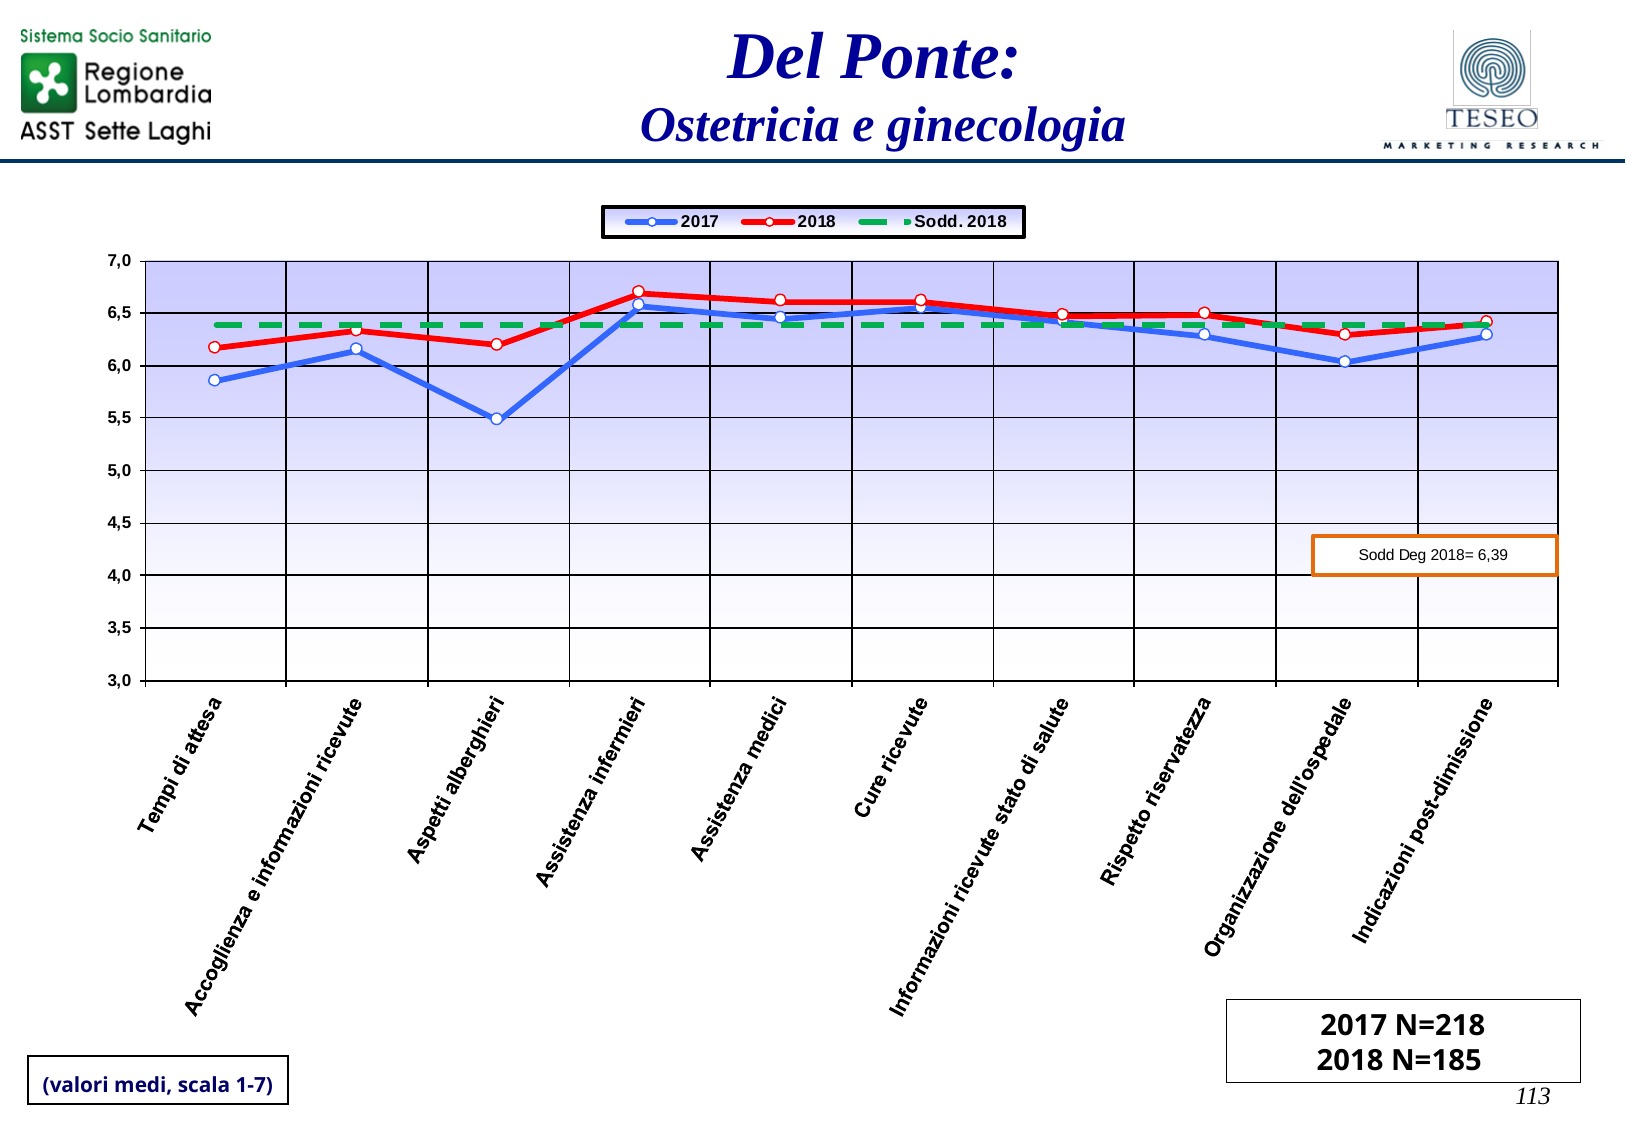

Del Ponte:
Ostetricia e ginecologia
2017 N=218
2018 N=185
(valori medi, scala 1-7)